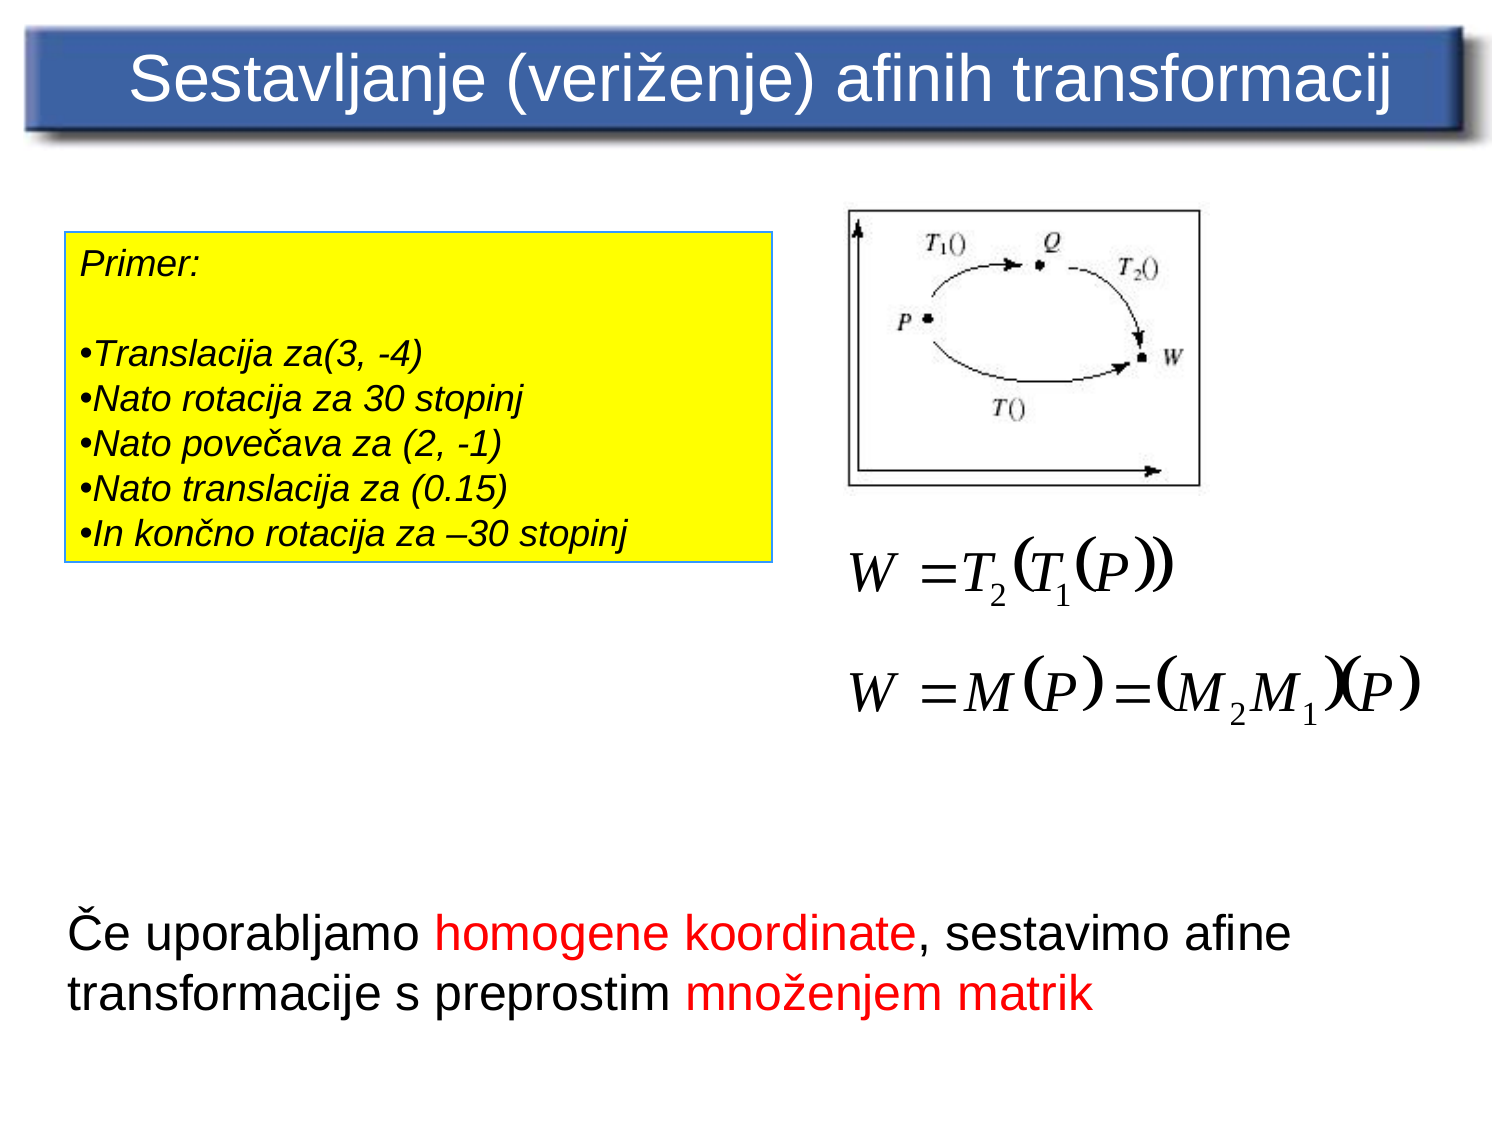

Sestavljanje (veriženje) afinih transformacij
Primer:
Translacija za(3, -4)
Nato rotacija za 30 stopinj
Nato povečava za (2, -1)
Nato translacija za (0.15)
In končno rotacija za –30 stopinj
Če uporabljamo homogene koordinate, sestavimo afine transformacije s preprostim množenjem matrik